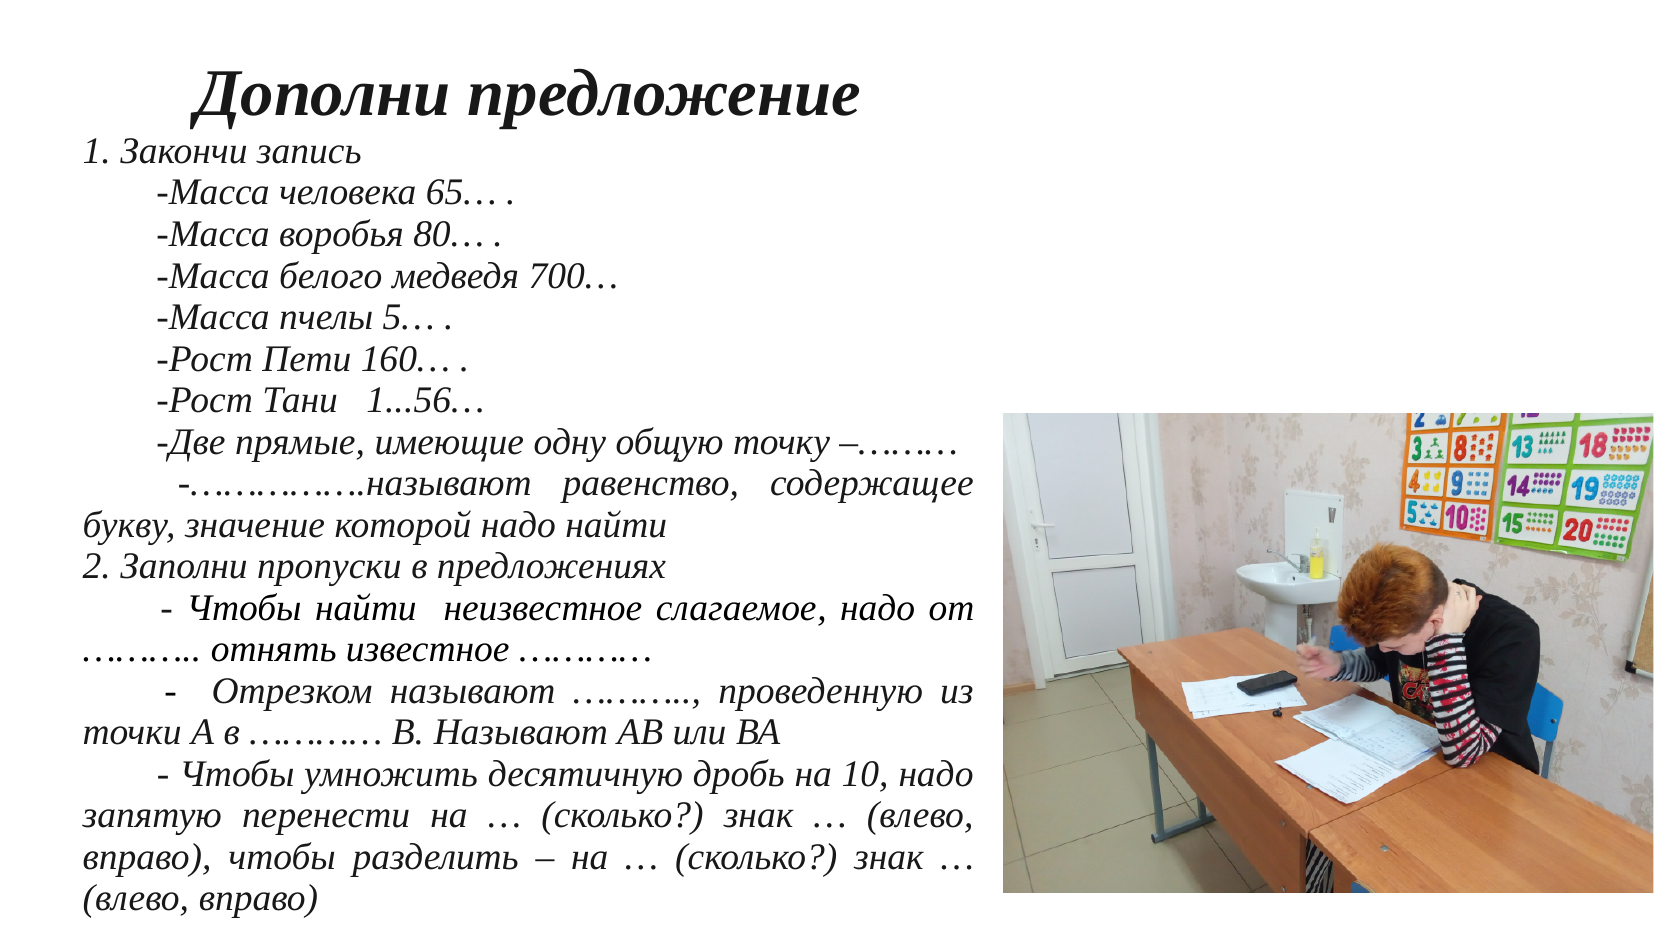

# Дополни предложение
1. Закончи запись
 	-Масса человека 65… .
 	-Масса воробья 80… .
 	-Масса белого медведя 700…
 	-Масса пчелы 5… .
 	-Рост Пети 160… .
 	-Рост Тани 1...56…
 	-Две прямые, имеющие одну общую точку –………
 	-…………….называют равенство, содержащее букву, значение которой надо найти
2. Заполни пропуски в предложениях
 	- Чтобы найти неизвестное слагаемое, надо от ……….. отнять известное …………
 	- Отрезком называют ……….., проведенную из точки А в ………… В. Называют АВ или ВА
 	- Чтобы умножить десятичную дробь на 10, надо запятую перенести на … (сколько?) знак … (влево, вправо), чтобы разделить – на … (сколько?) знак … (влево, вправо)